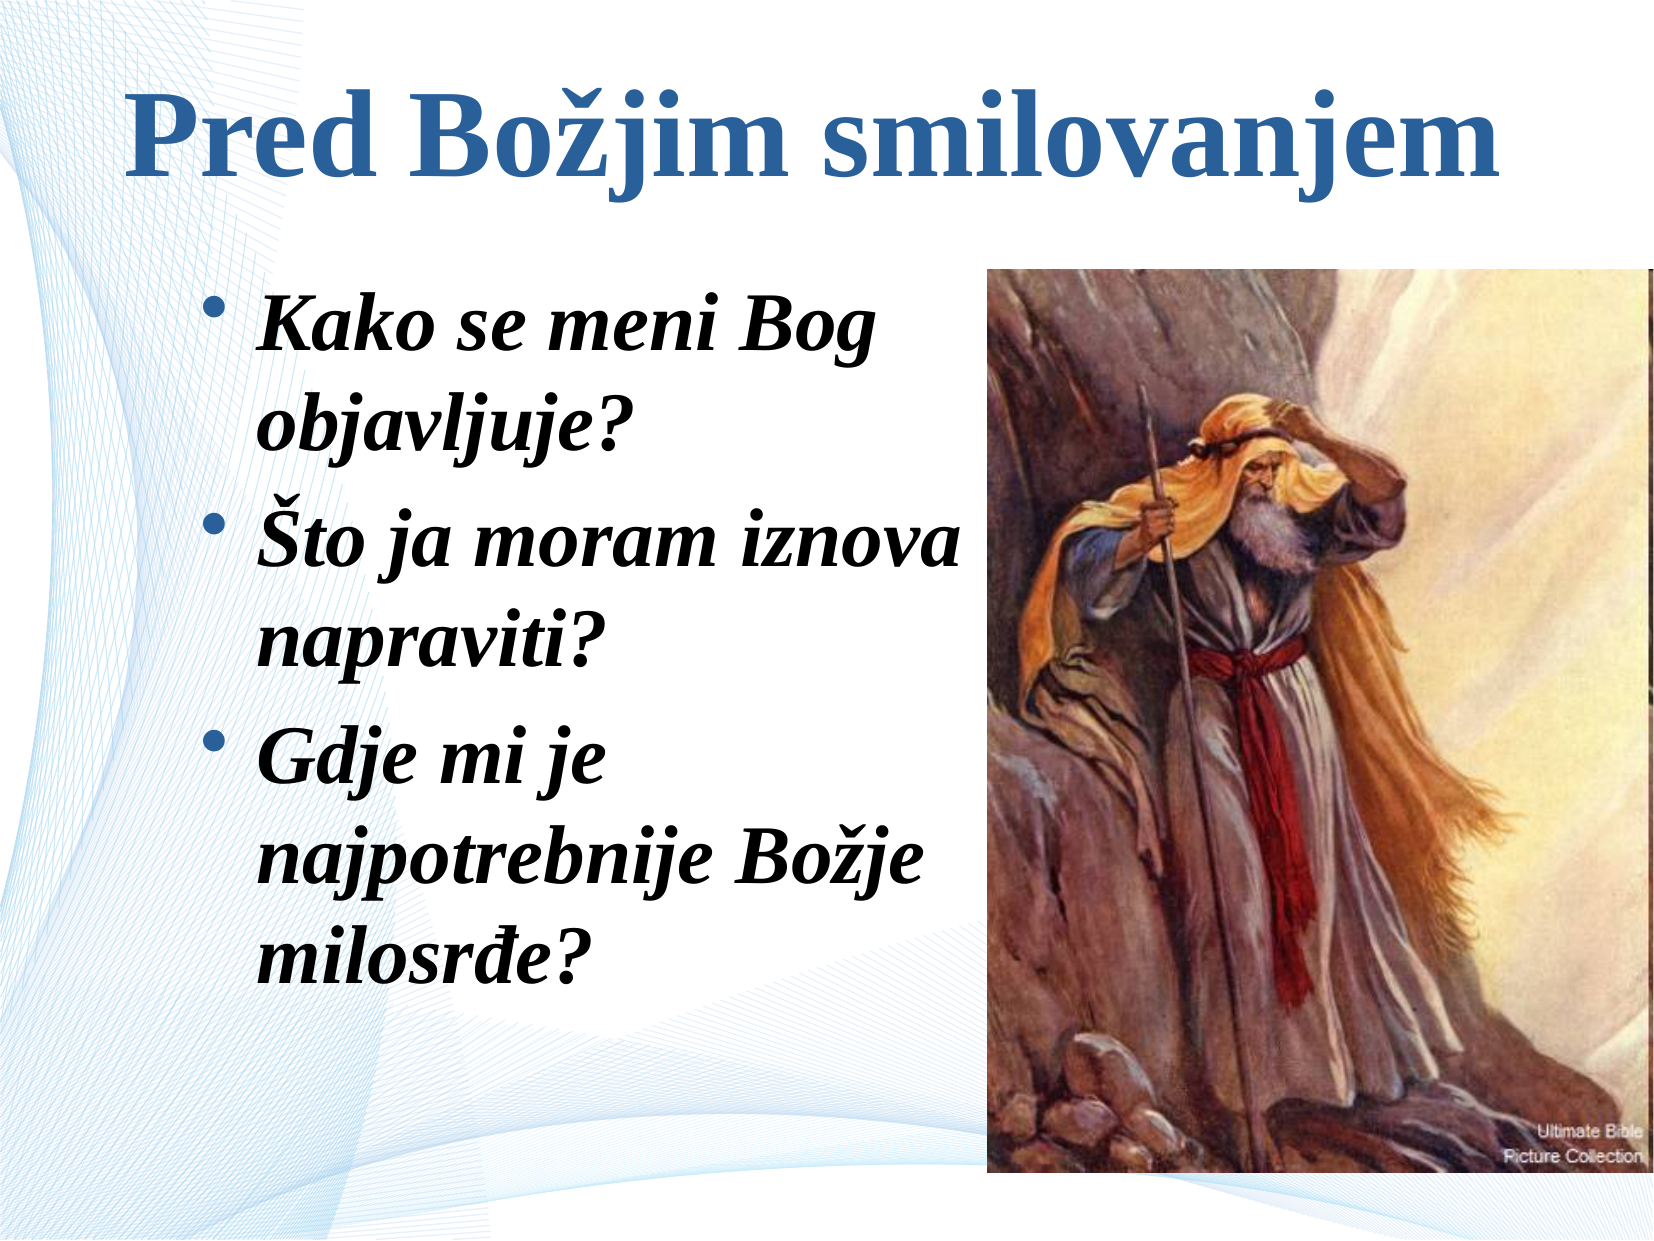

Pred Božjim smilovanjem
Kako se meni Bog objavljuje?
Što ja moram iznova napraviti?
Gdje mi je
najpotrebnije Božje milosrđe?